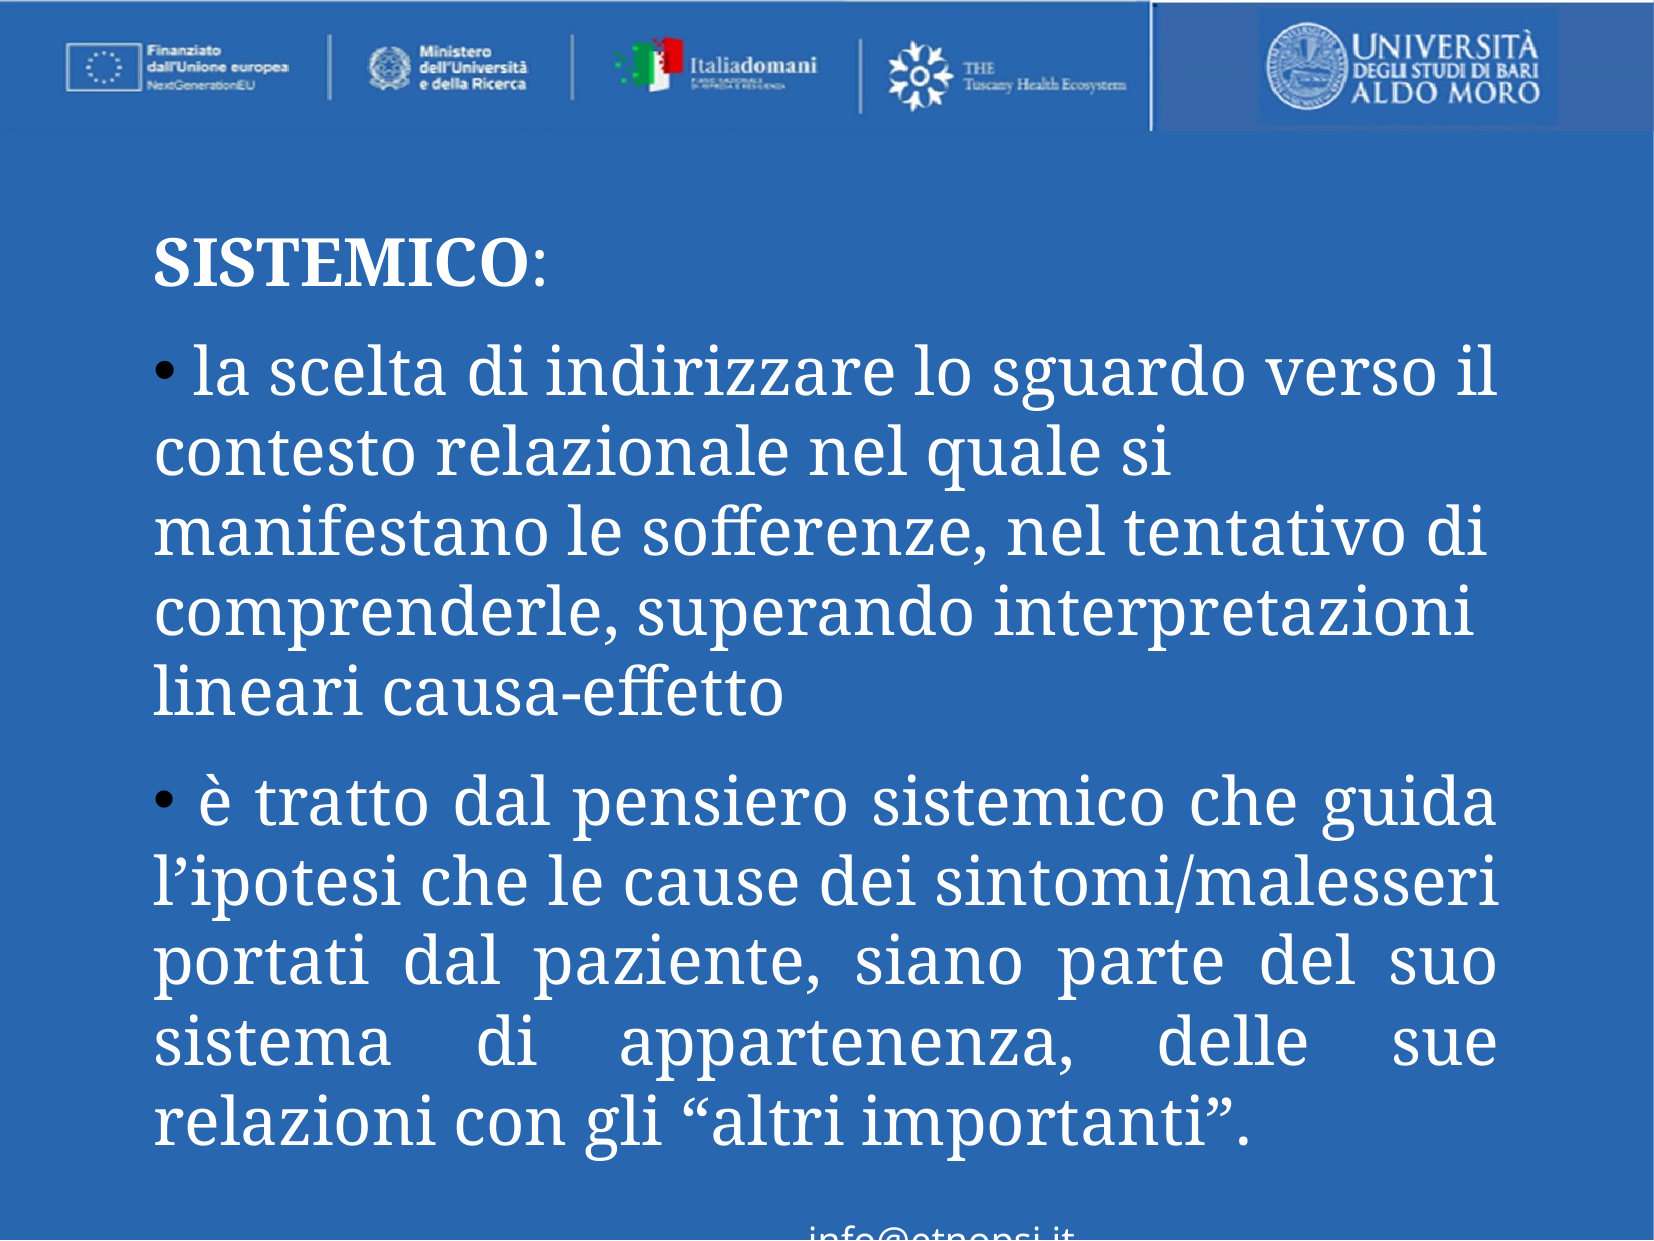

# SISTEMICO:
 la scelta di indirizzare lo sguardo verso il contesto relazionale nel quale si manifestano le sofferenze, nel tentativo di comprenderle, superando interpretazioni lineari causa-effetto
 è tratto dal pensiero sistemico che guida l’ipotesi che le cause dei sintomi/malesseri portati dal paziente, siano parte del suo sistema di appartenenza, delle sue relazioni con gli “altri importanti”.
						 info@etnopsi.it